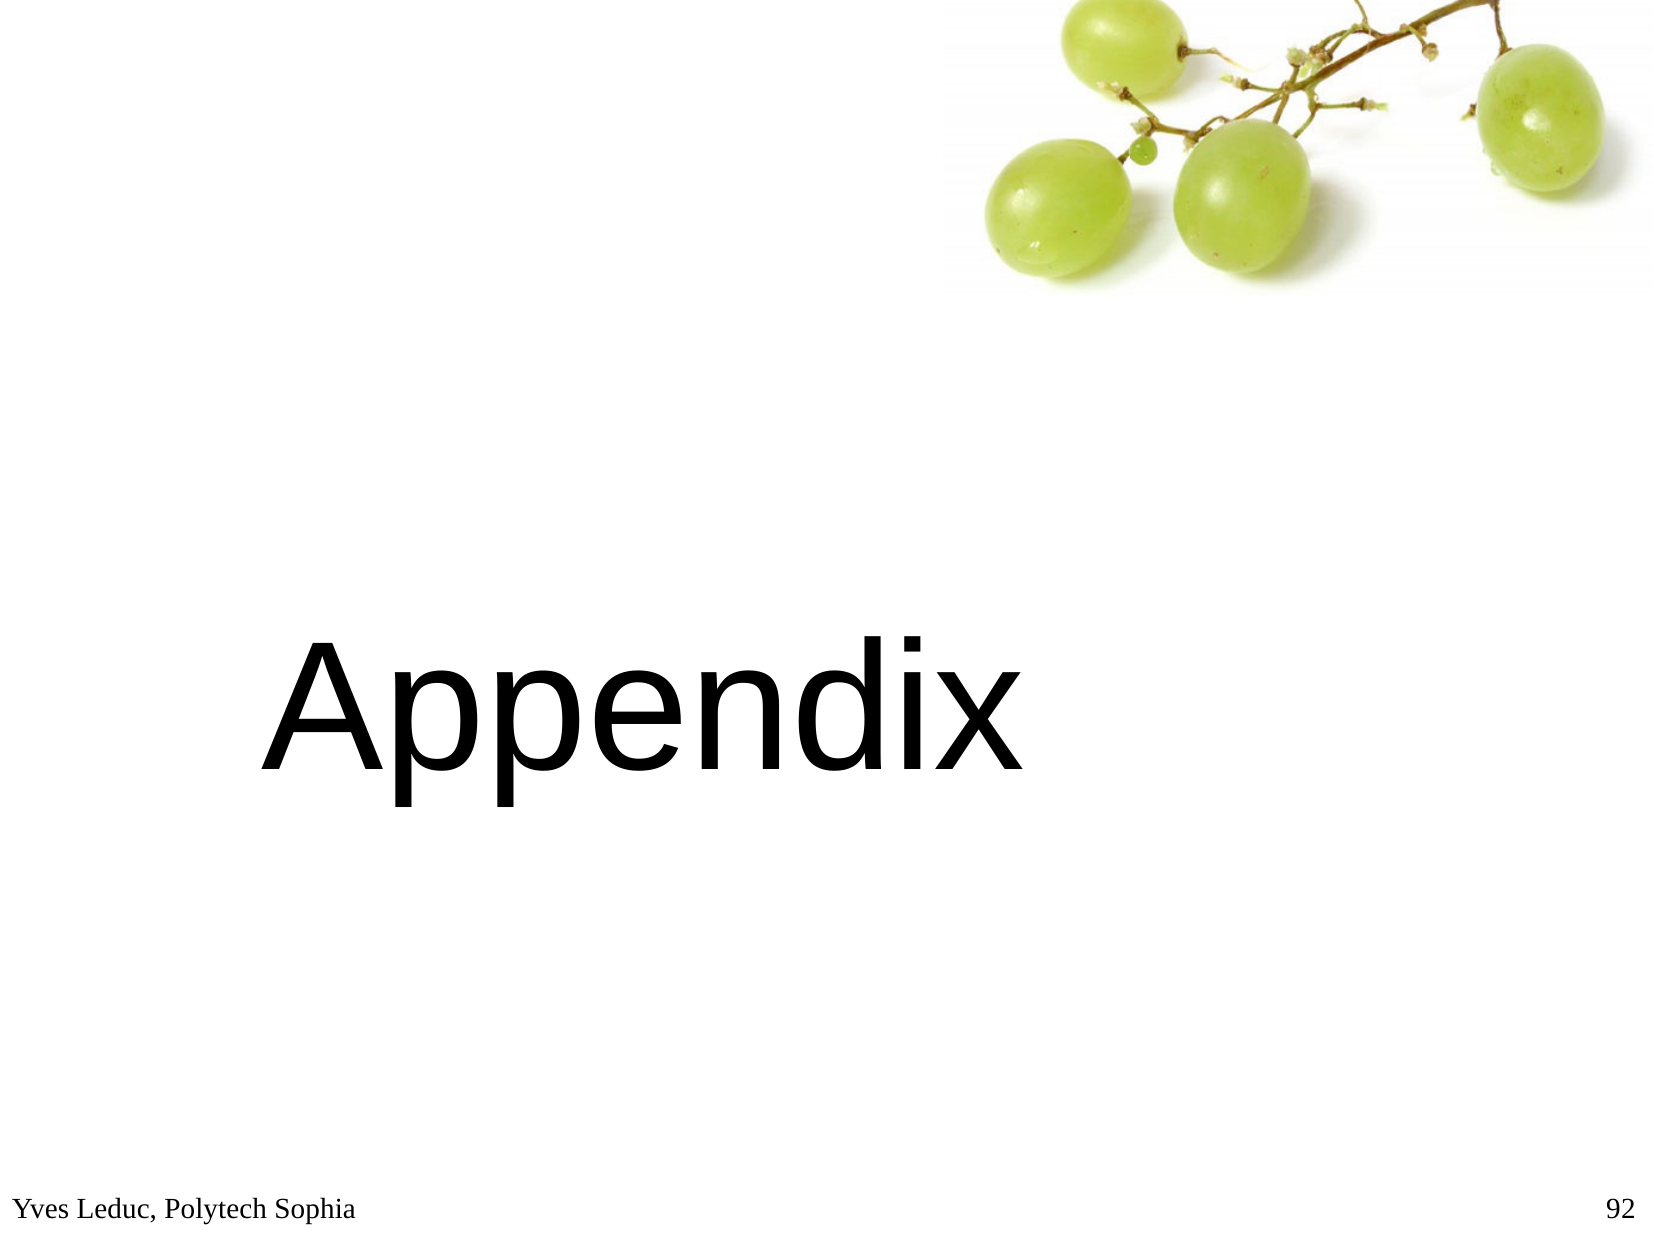

# Appendix
Yves Leduc, Polytech Sophia
92